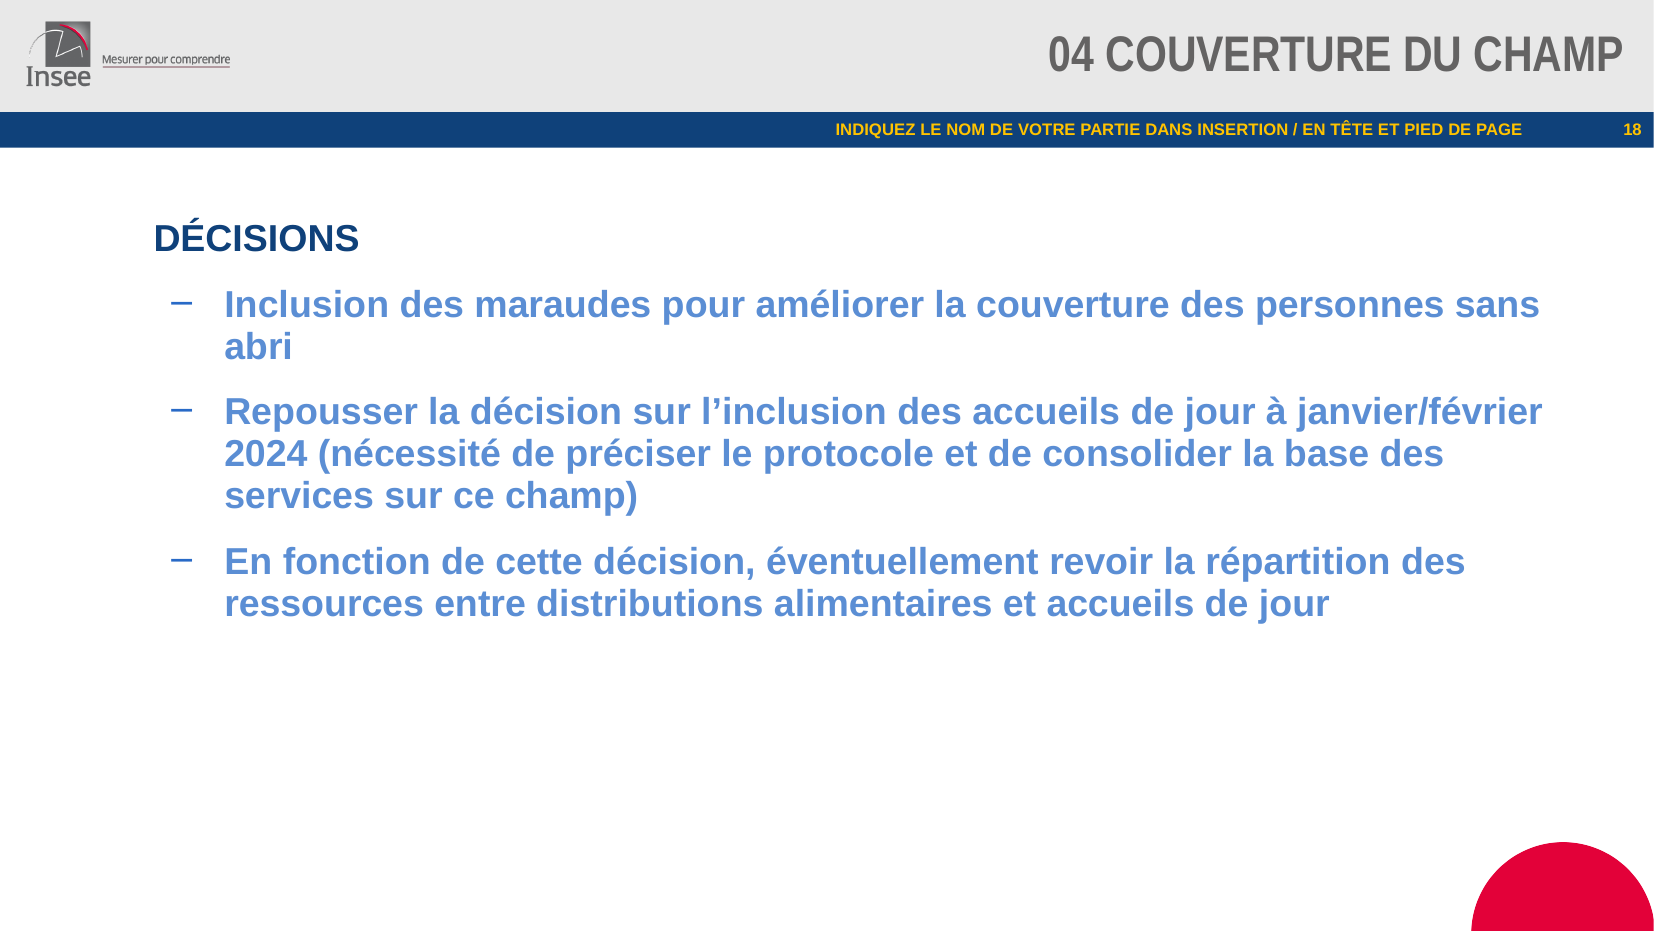

# 04 couverture du champ
Indiquez le nom de votre partie dans Insertion / En tête et pied de page
18
décisions
Inclusion des maraudes pour améliorer la couverture des personnes sans abri
Repousser la décision sur l’inclusion des accueils de jour à janvier/février 2024 (nécessité de préciser le protocole et de consolider la base des services sur ce champ)
En fonction de cette décision, éventuellement revoir la répartition des ressources entre distributions alimentaires et accueils de jour